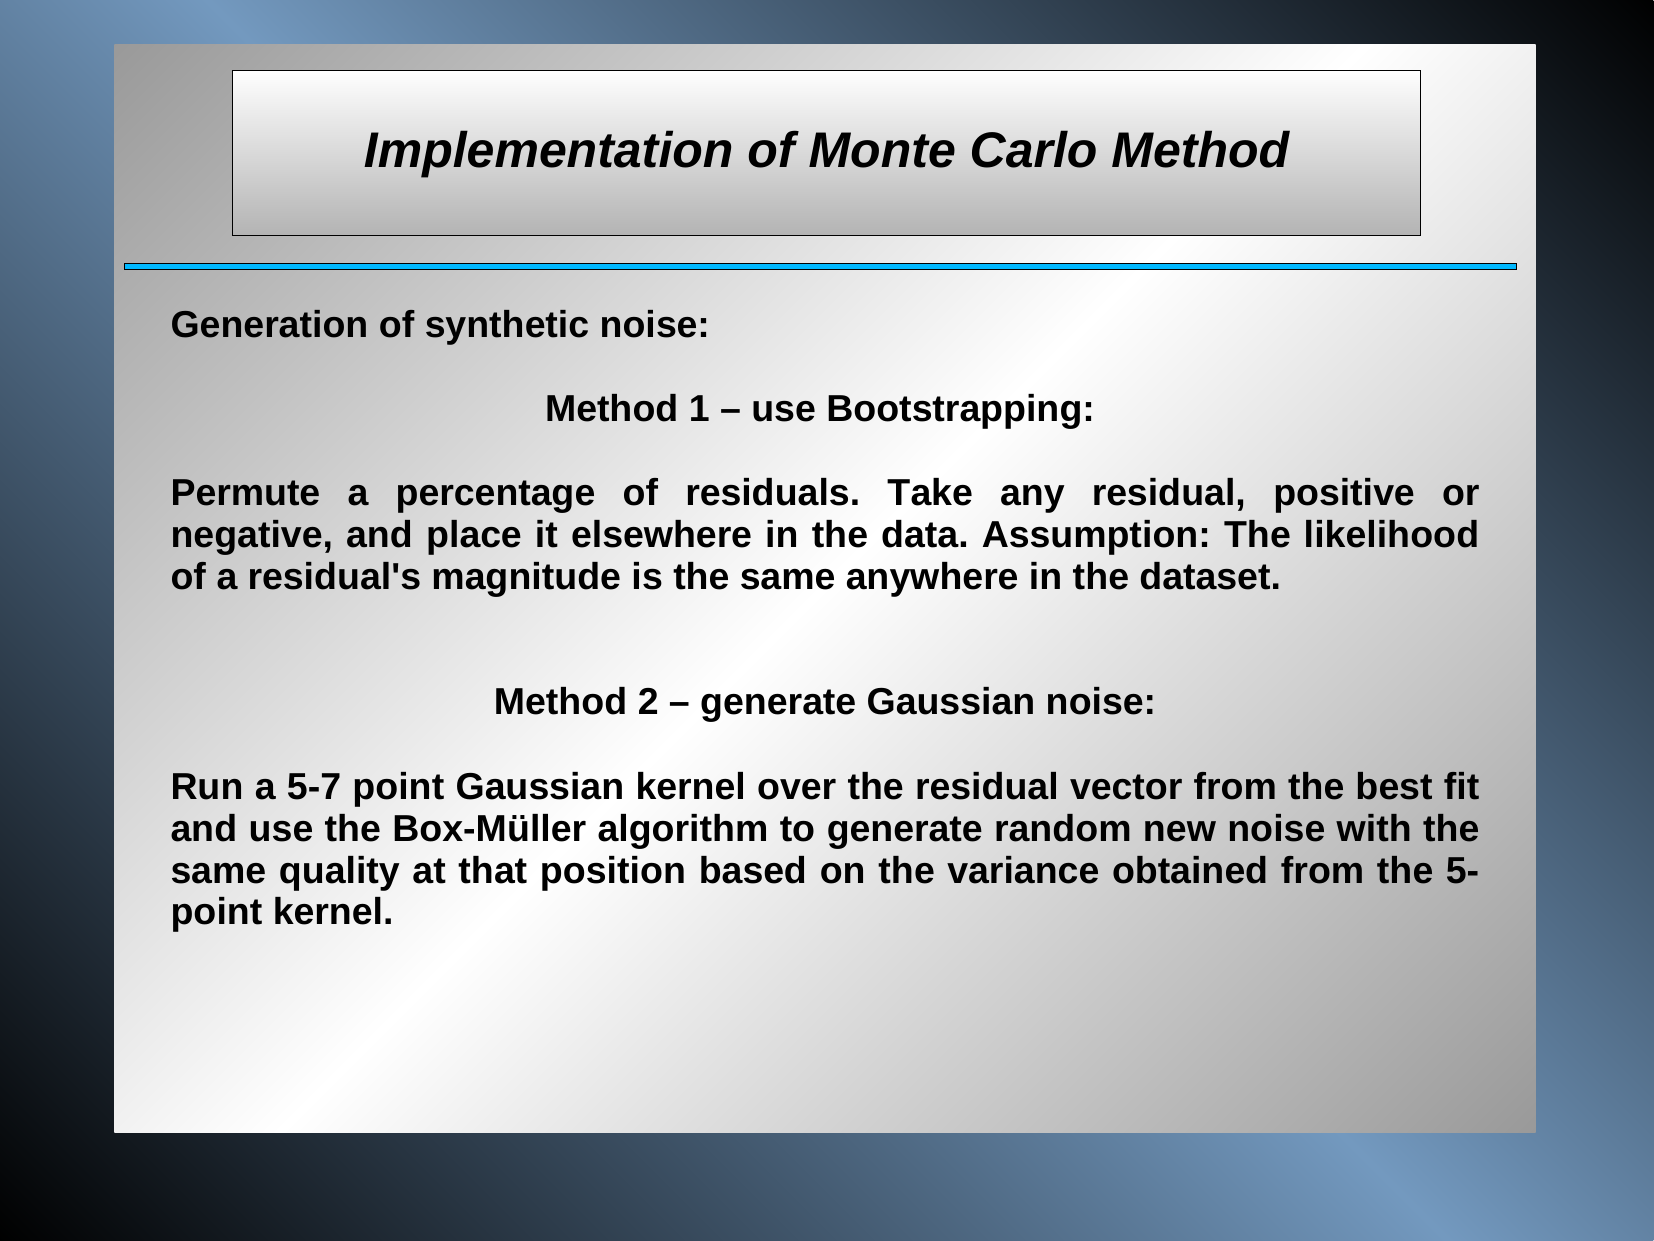

Implementation of Monte Carlo Method
Generation of synthetic noise:
Method 1 – use Bootstrapping:
Permute a percentage of residuals. Take any residual, positive or negative, and place it elsewhere in the data. Assumption: The likelihood of a residual's magnitude is the same anywhere in the dataset.
Method 2 – generate Gaussian noise:
Run a 5-7 point Gaussian kernel over the residual vector from the best fit and use the Box-Müller algorithm to generate random new noise with the same quality at that position based on the variance obtained from the 5-point kernel.